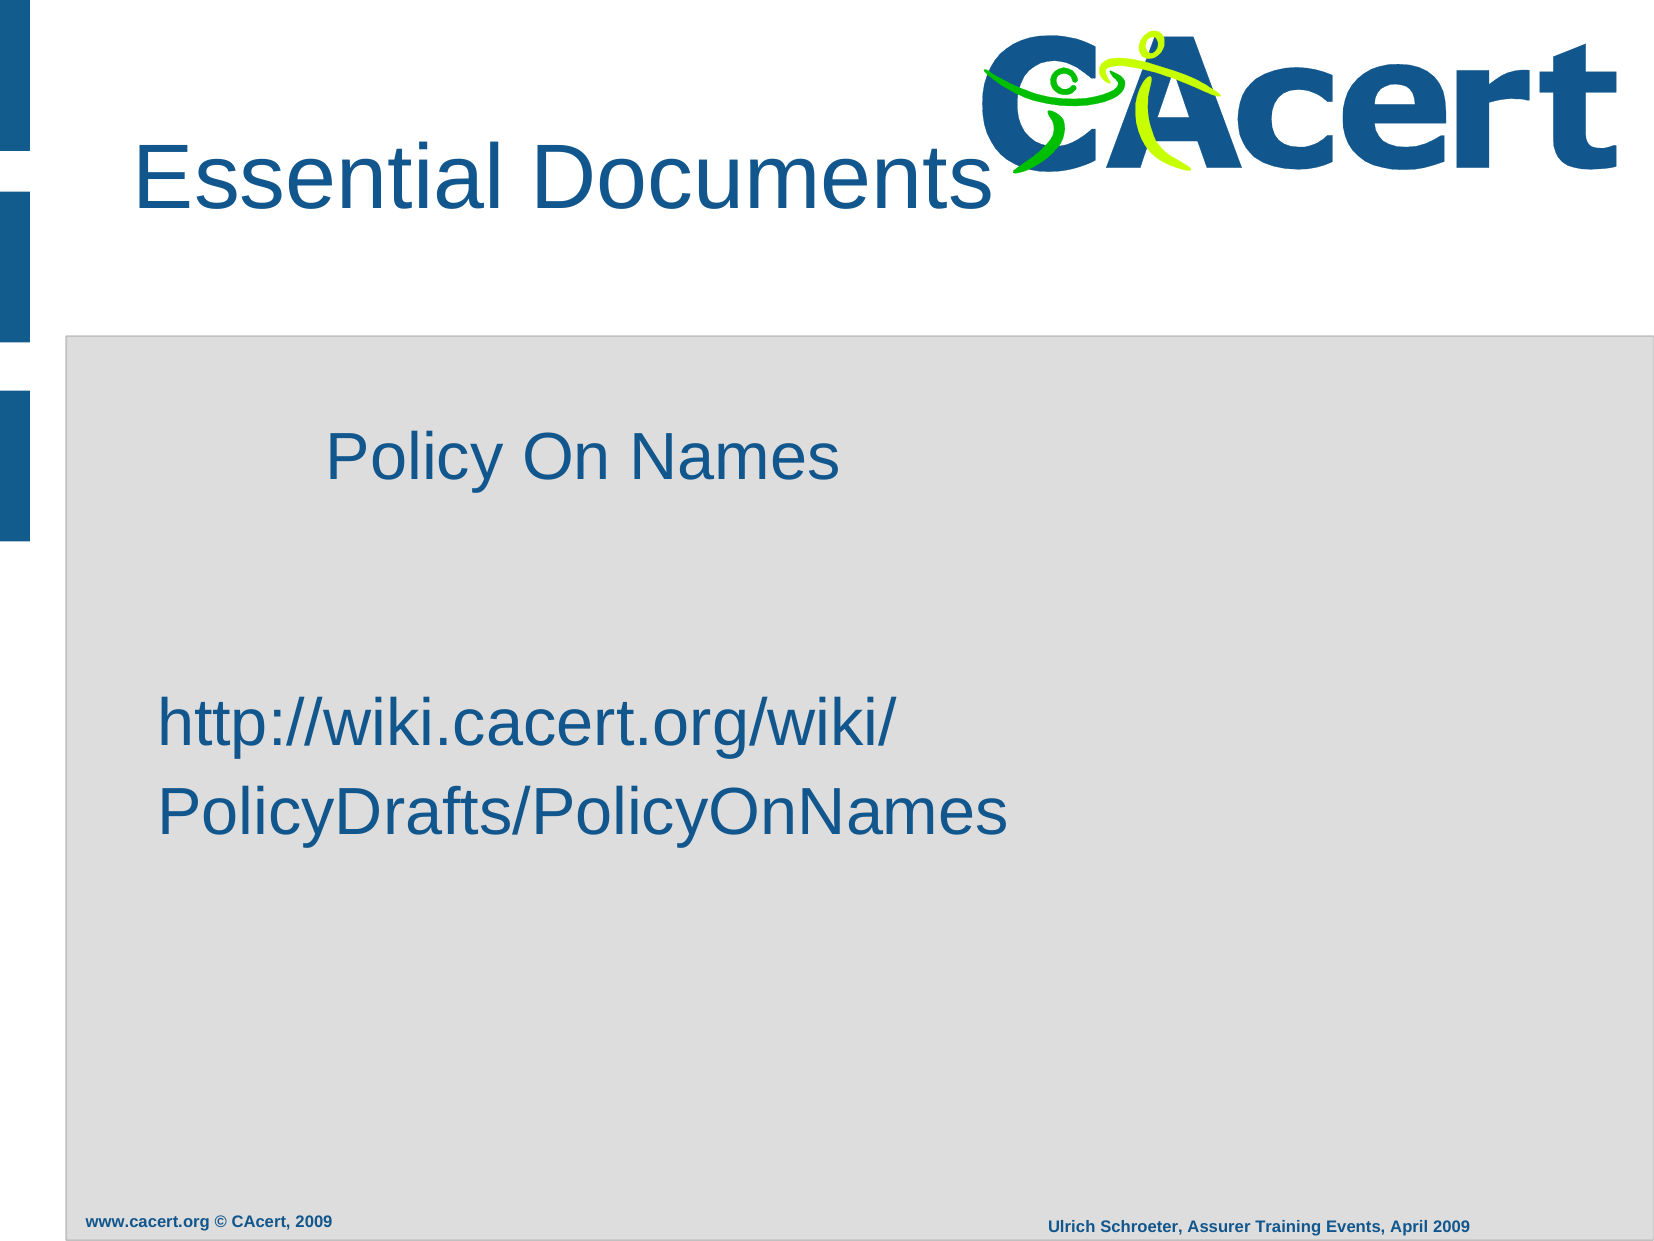

Essential Documents
Policy On Names
http://wiki.cacert.org/wiki/
PolicyDrafts/PolicyOnNames